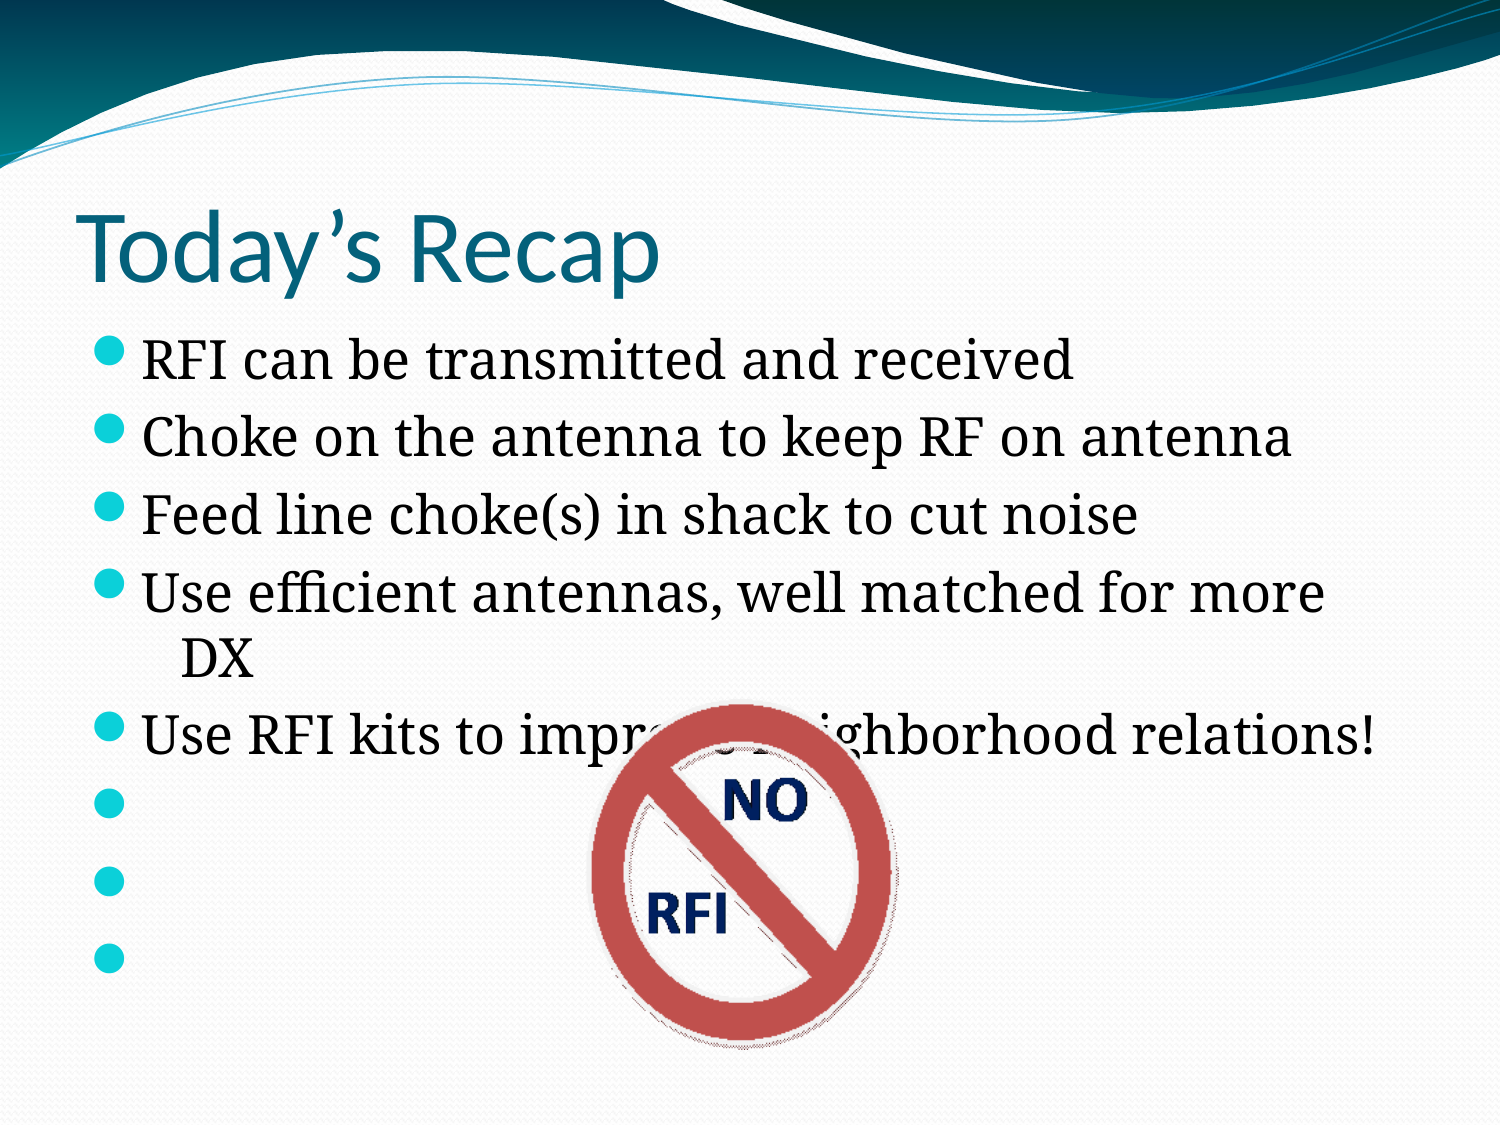

# Today’s Recap
RFI can be transmitted and received
Choke on the antenna to keep RF on antenna
Feed line choke(s) in shack to cut noise
Use efficient antennas, well matched for more DX
Use RFI kits to improve neighborhood relations!